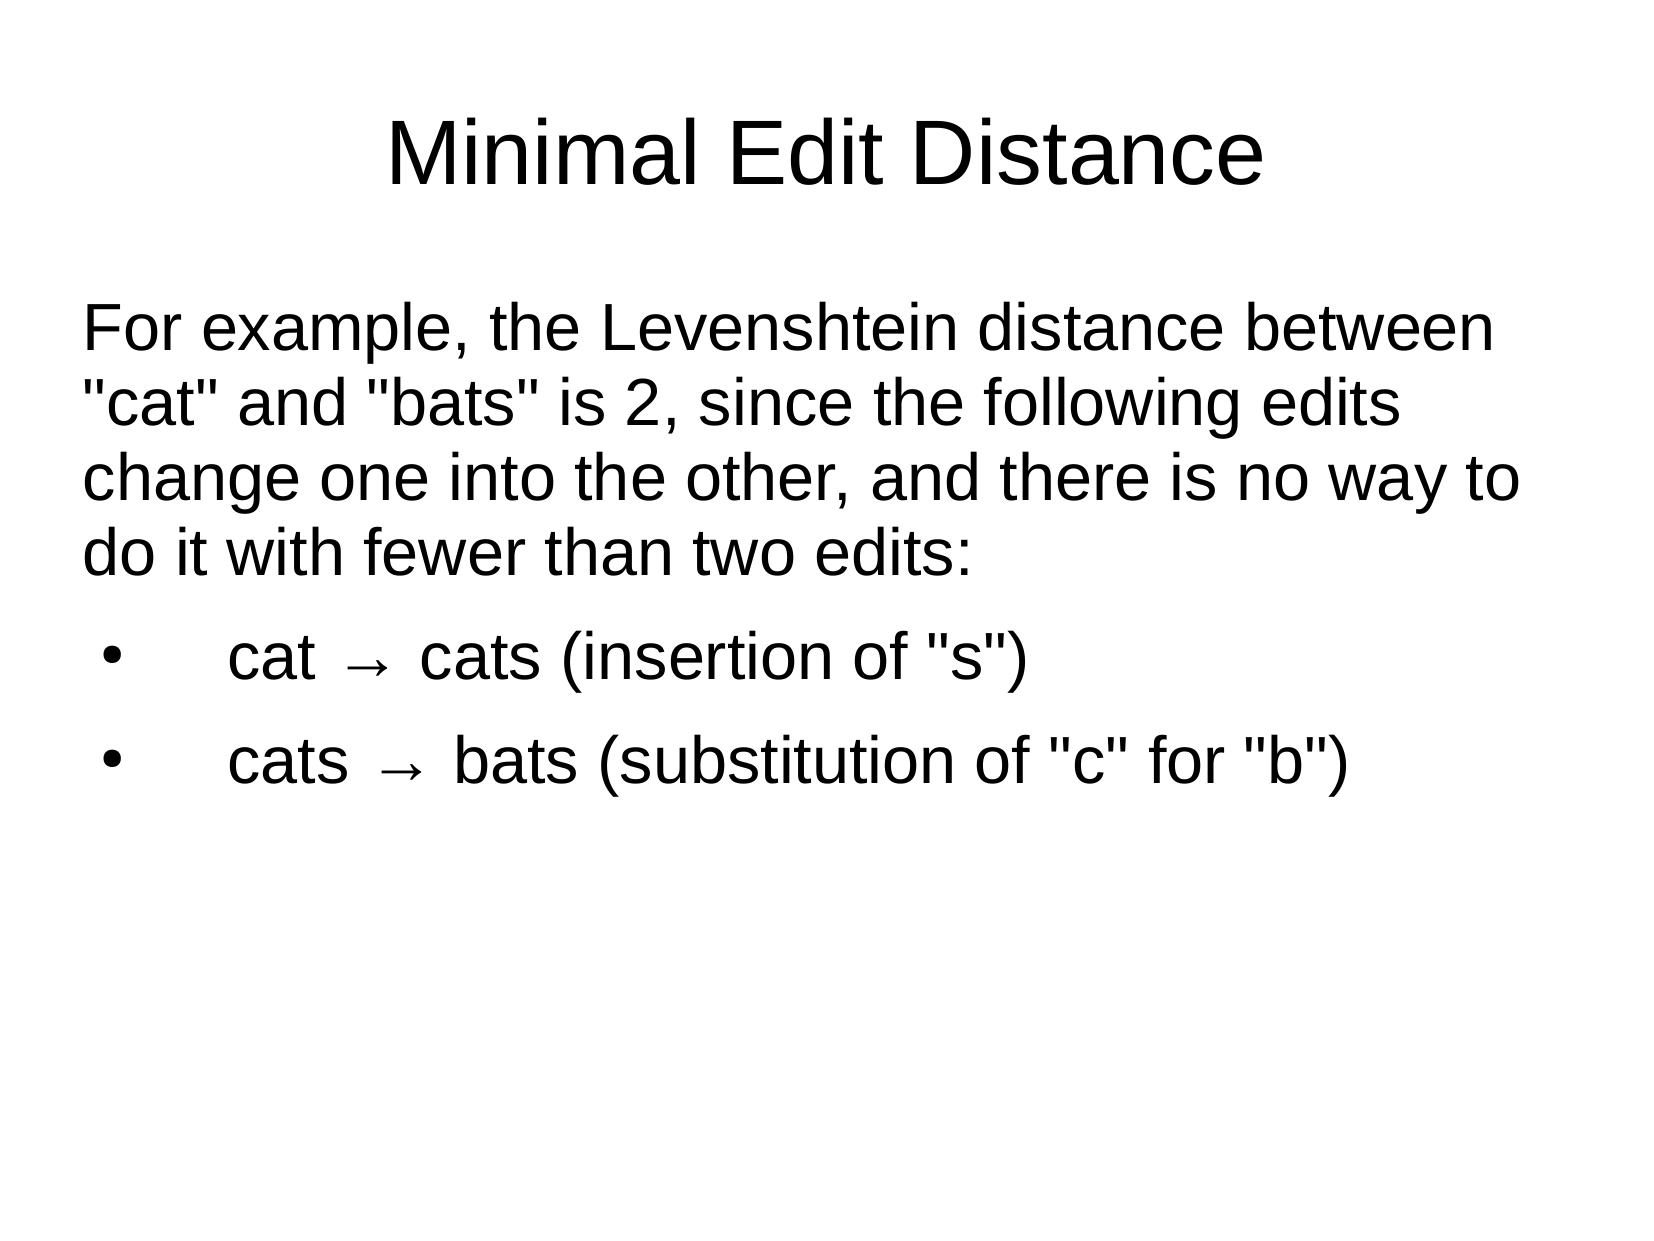

# Minimal Edit Distance
For example, the Levenshtein distance between "cat" and "bats" is 2, since the following edits change one into the other, and there is no way to do it with fewer than two edits:
 cat → cats (insertion of "s")
 cats → bats (substitution of "c" for "b")